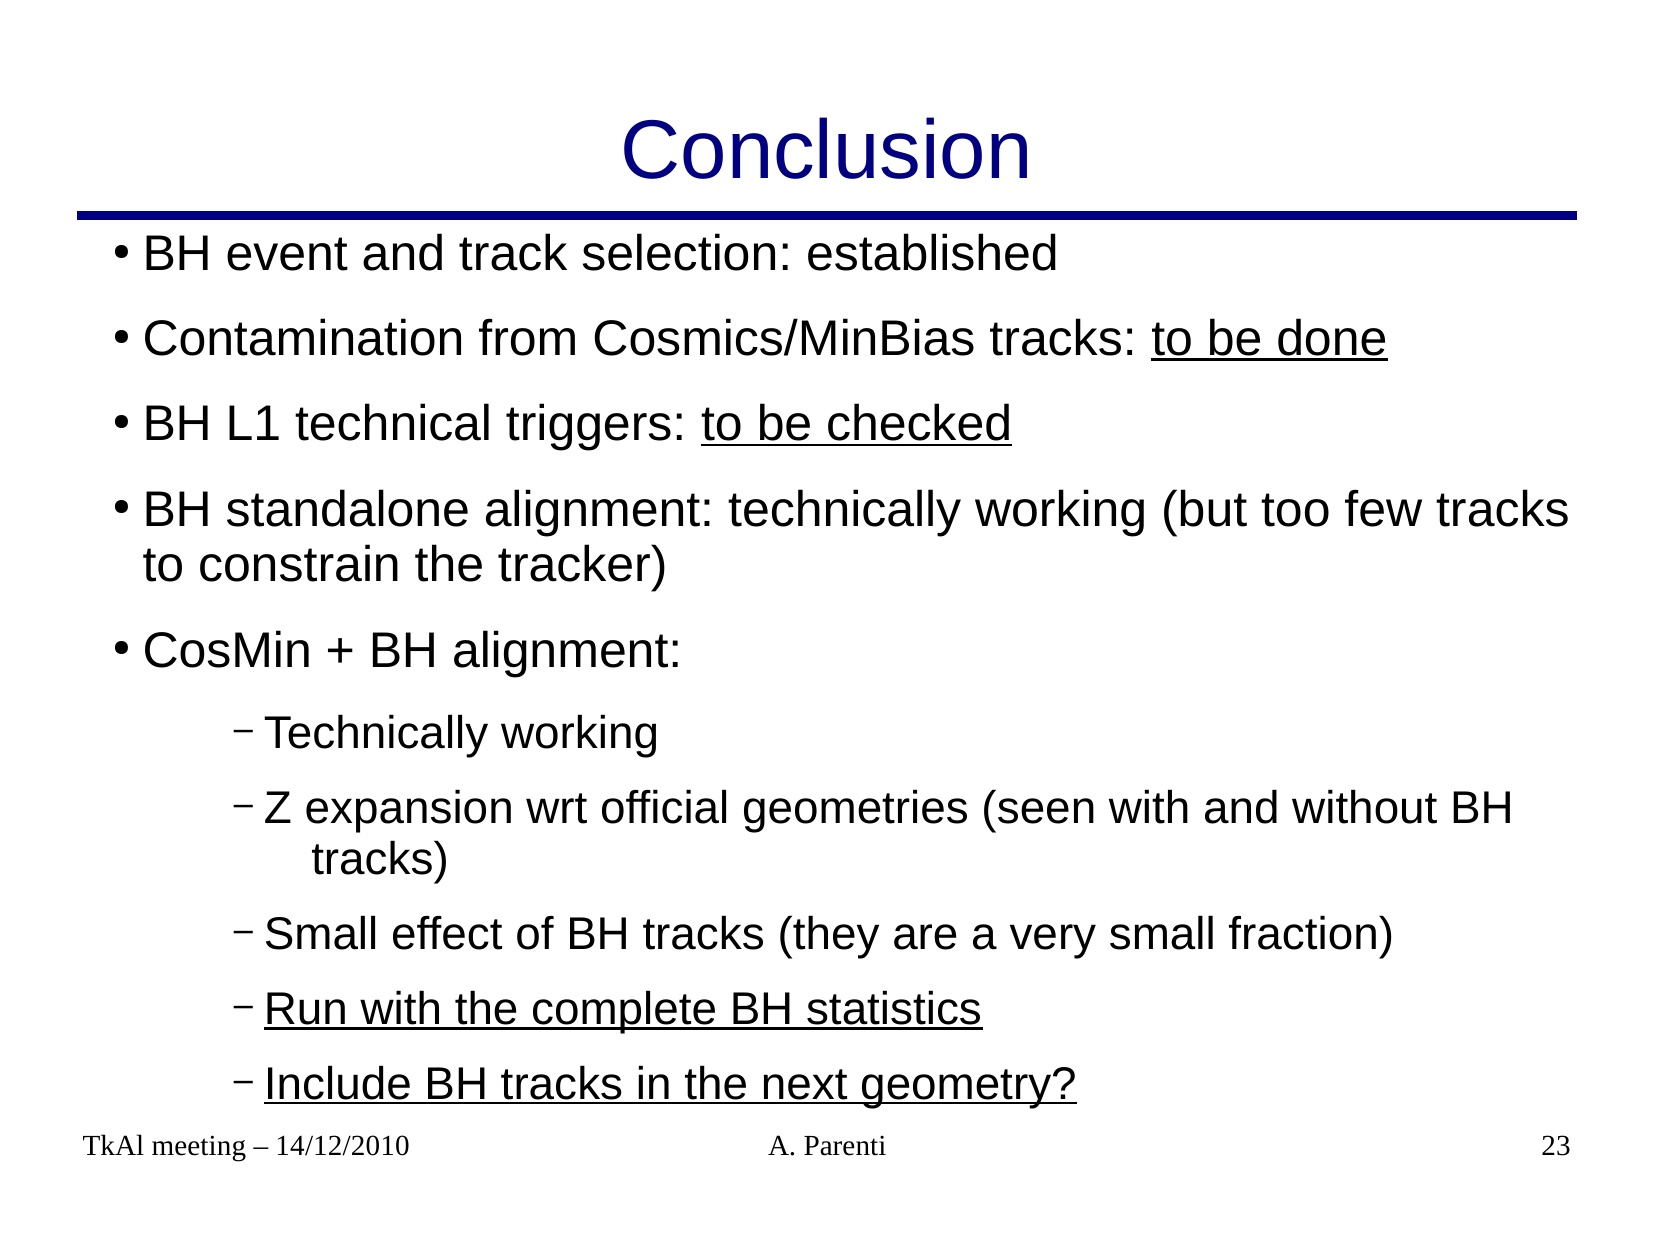

# Conclusion
BH event and track selection: established
Contamination from Cosmics/MinBias tracks: to be done
BH L1 technical triggers: to be checked
BH standalone alignment: technically working (but too few tracks to constrain the tracker)
CosMin + BH alignment:
Technically working
Z expansion wrt official geometries (seen with and without BH tracks)
Small effect of BH tracks (they are a very small fraction)
Run with the complete BH statistics
Include BH tracks in the next geometry?
23